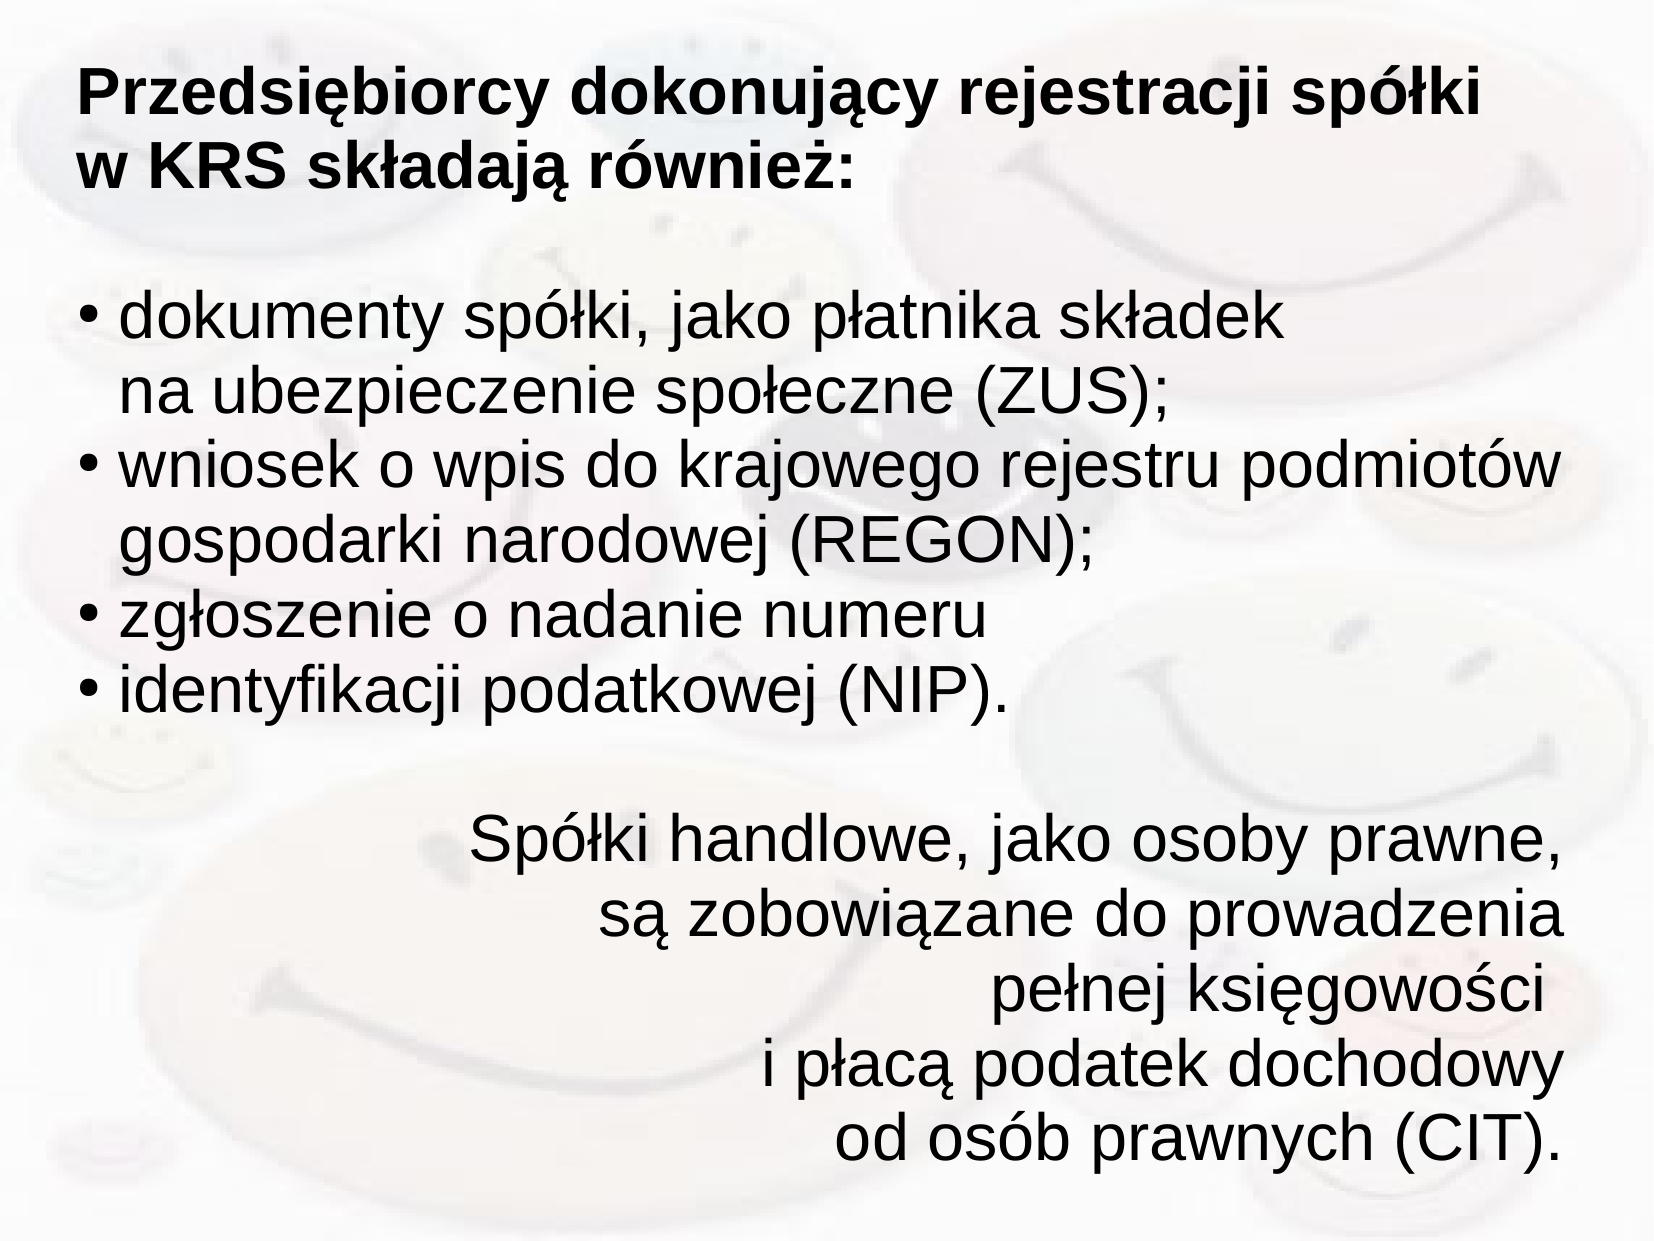

# Przedsiębiorcy dokonujący rejestracji spółki
w KRS składają również:
 dokumenty spółki, jako płatnika składek
 na ubezpieczenie społeczne (ZUS);
 wniosek o wpis do krajowego rejestru podmiotów
 gospodarki narodowej (REGON);
 zgłoszenie o nadanie numeru
 identyfikacji podatkowej (NIP).
Spółki handlowe, jako osoby prawne,
są zobowiązane do prowadzenia
pełnej księgowości
i płacą podatek dochodowy
od osób prawnych (CIT).